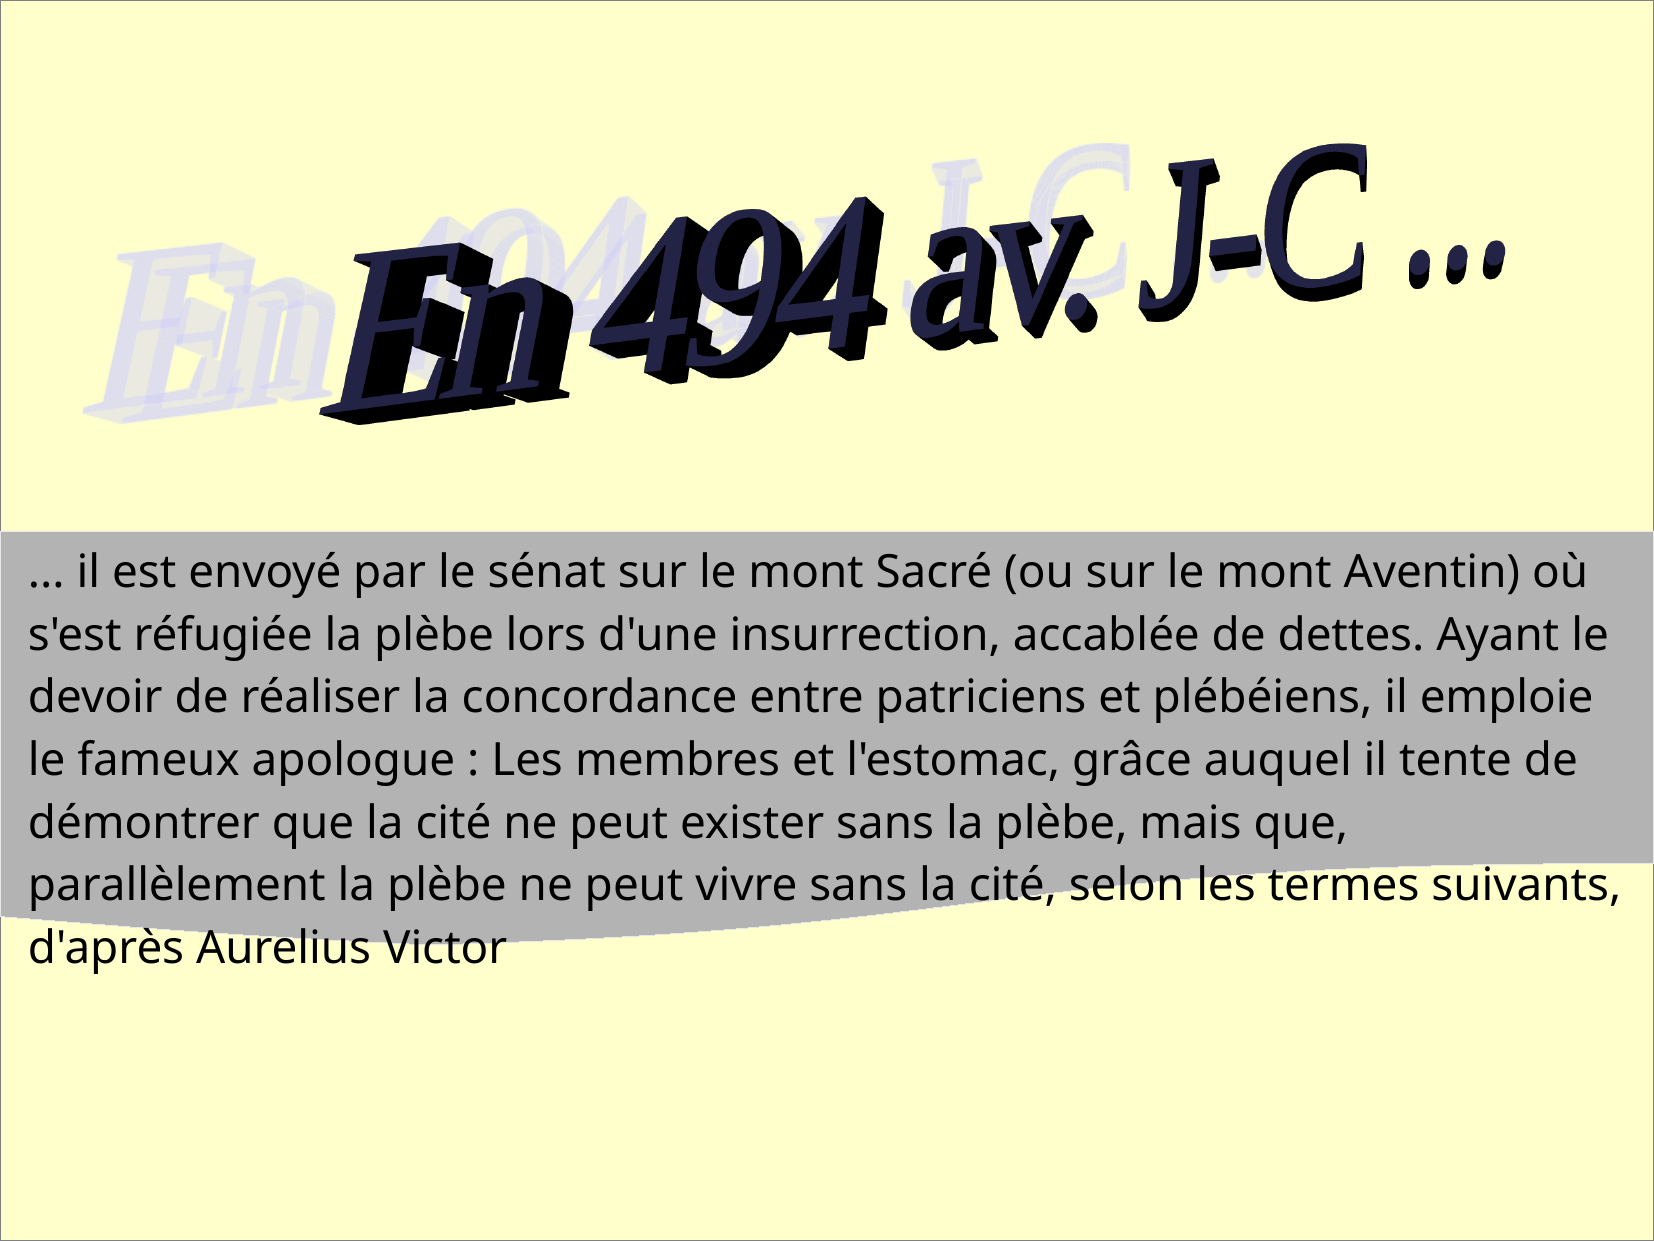

#
En 494 av. J-C ...
### Chart
| Category | 1 colonne | 2 colonne | 3 colonne |
|---|---|---|---|
| 1 ligne | 9.1 | 3.2 | 4.54 |
| 2 ligne | 2.4 | 8.8 | 9.65 |
| 3 ligne | 3.1 | 1.5 | 3.7 |
| 4 ligne | 4.3 | 9.02 | 6.2 |
... il est envoyé par le sénat sur le mont Sacré (ou sur le mont Aventin) où s'est réfugiée la plèbe lors d'une insurrection, accablée de dettes. Ayant le devoir de réaliser la concordance entre patriciens et plébéiens, il emploie le fameux apologue : Les membres et l'estomac, grâce auquel il tente de démontrer que la cité ne peut exister sans la plèbe, mais que, parallèlement la plèbe ne peut vivre sans la cité, selon les termes suivants, d'après Aurelius Victor